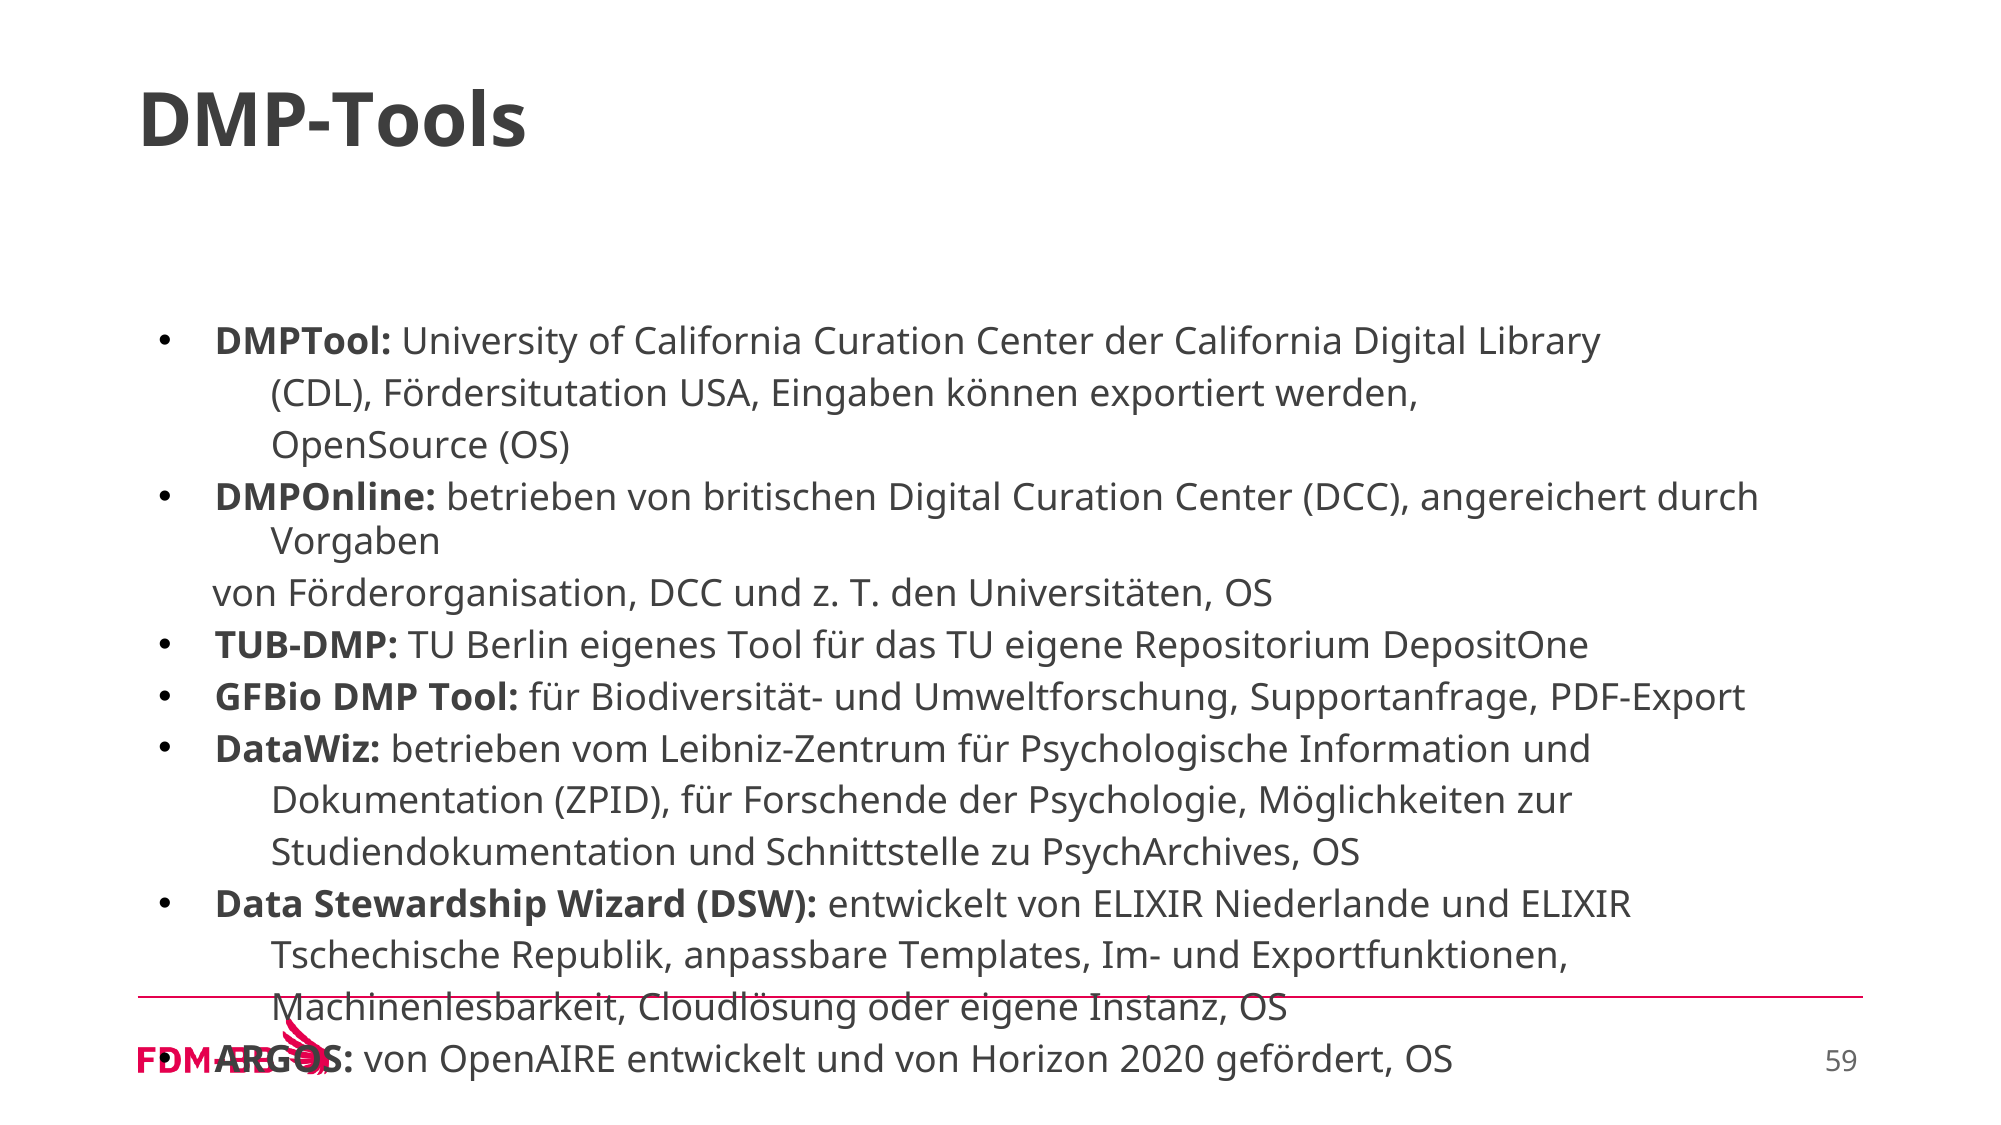

# DMP-Tools
DMPTool: University of California Curation Center der California Digital Library (CDL), Fördersitutation USA, Eingaben können exportiert werden, OpenSource (OS)
DMPOnline: betrieben von britischen Digital Curation Center (DCC), angereichert durch Vorgaben
von Förderorganisation, DCC und z. T. den Universitäten, OS
TUB-DMP: TU Berlin eigenes Tool für das TU eigene Repositorium DepositOne
GFBio DMP Tool: für Biodiversität- und Umweltforschung, Supportanfrage, PDF-Export
DataWiz: betrieben vom Leibniz-Zentrum für Psychologische Information und Dokumentation (ZPID), für Forschende der Psychologie, Möglichkeiten zur Studiendokumentation und Schnittstelle zu PsychArchives, OS
Data Stewardship Wizard (DSW): entwickelt von ELIXIR Niederlande und ELIXIR Tschechische Republik, anpassbare Templates, Im- und Exportfunktionen, Machinenlesbarkeit, Cloudlösung oder eigene Instanz, OS
ARGOS: von OpenAIRE entwickelt und von Horizon 2020 gefördert, OS
59